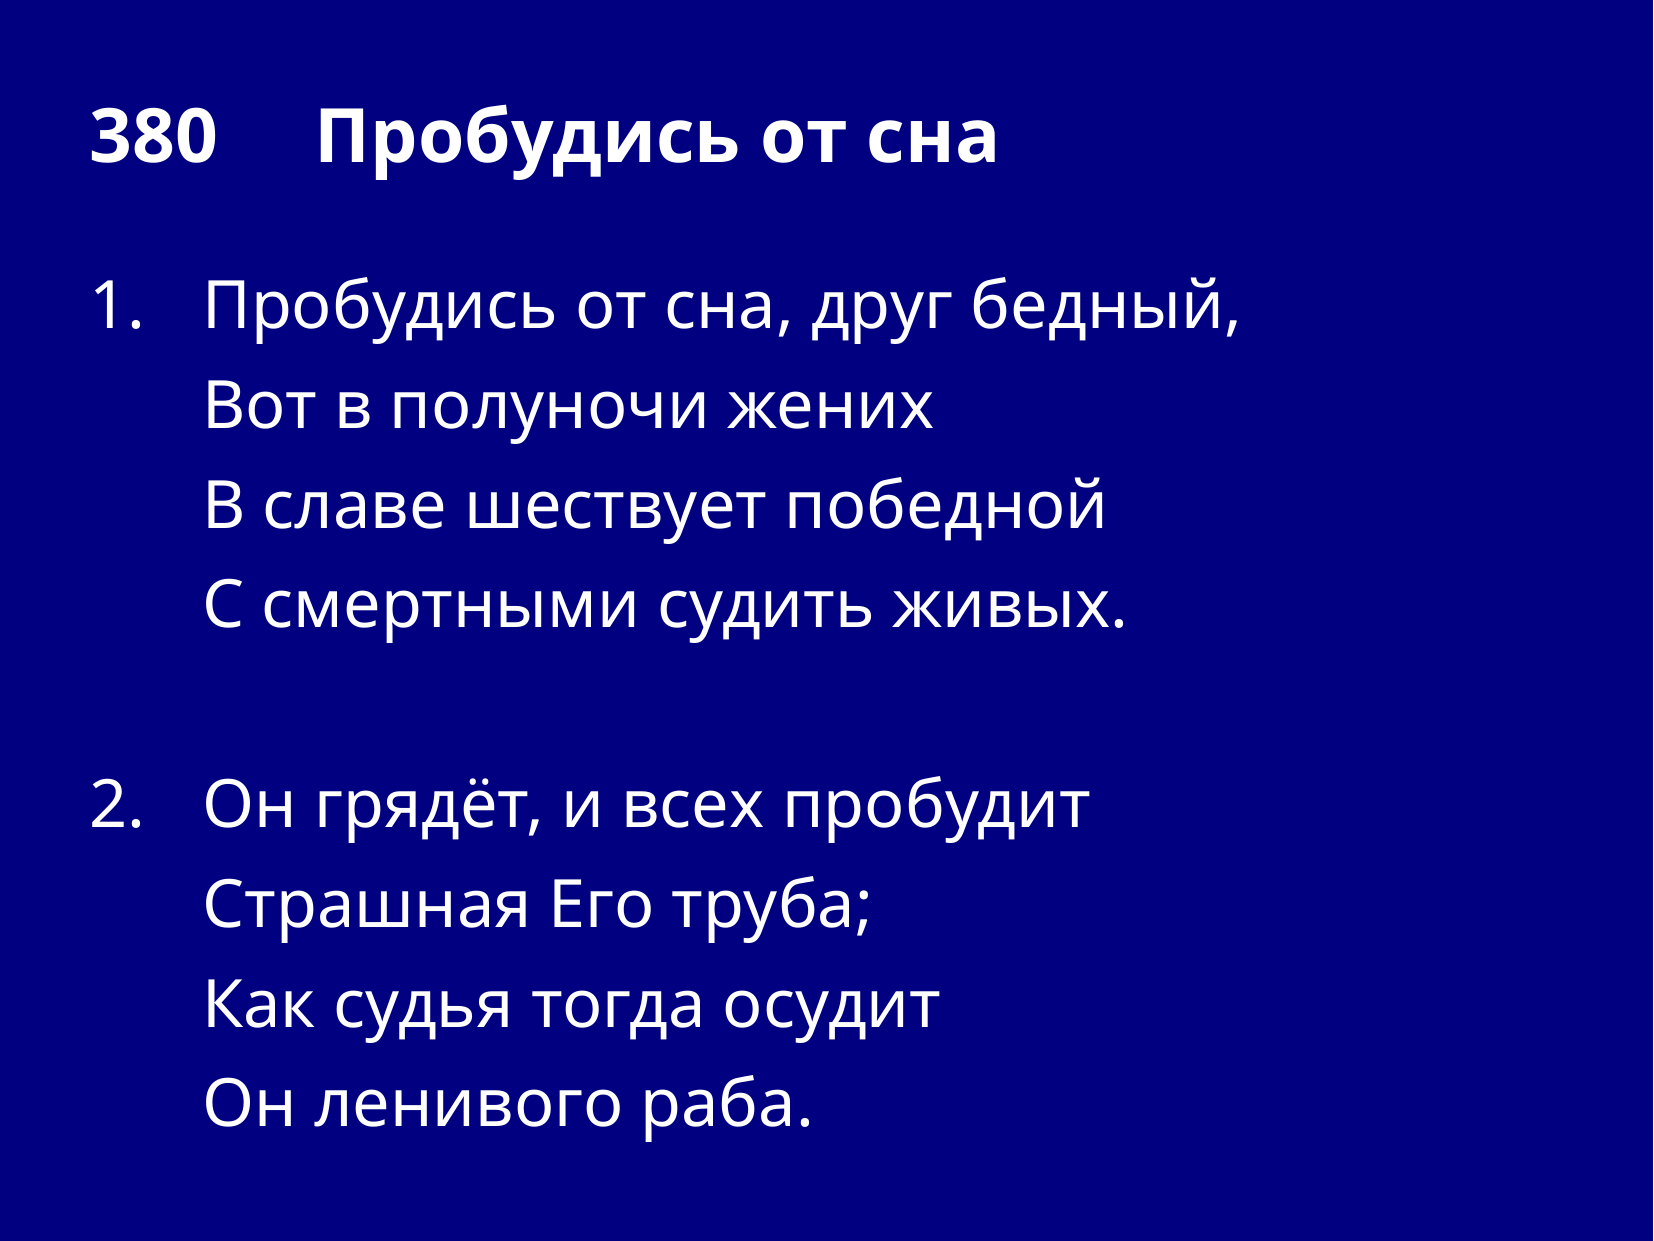

380	Пробудись от сна
1.	Пробудись от сна, друг бедный,
	Вот в полуночи жених
	В славе шествует победной
	С смертными судить живых.
2.	Он грядёт, и всех пробудит
	Страшная Его труба;
	Как судья тогда осудит
	Он ленивого раба.